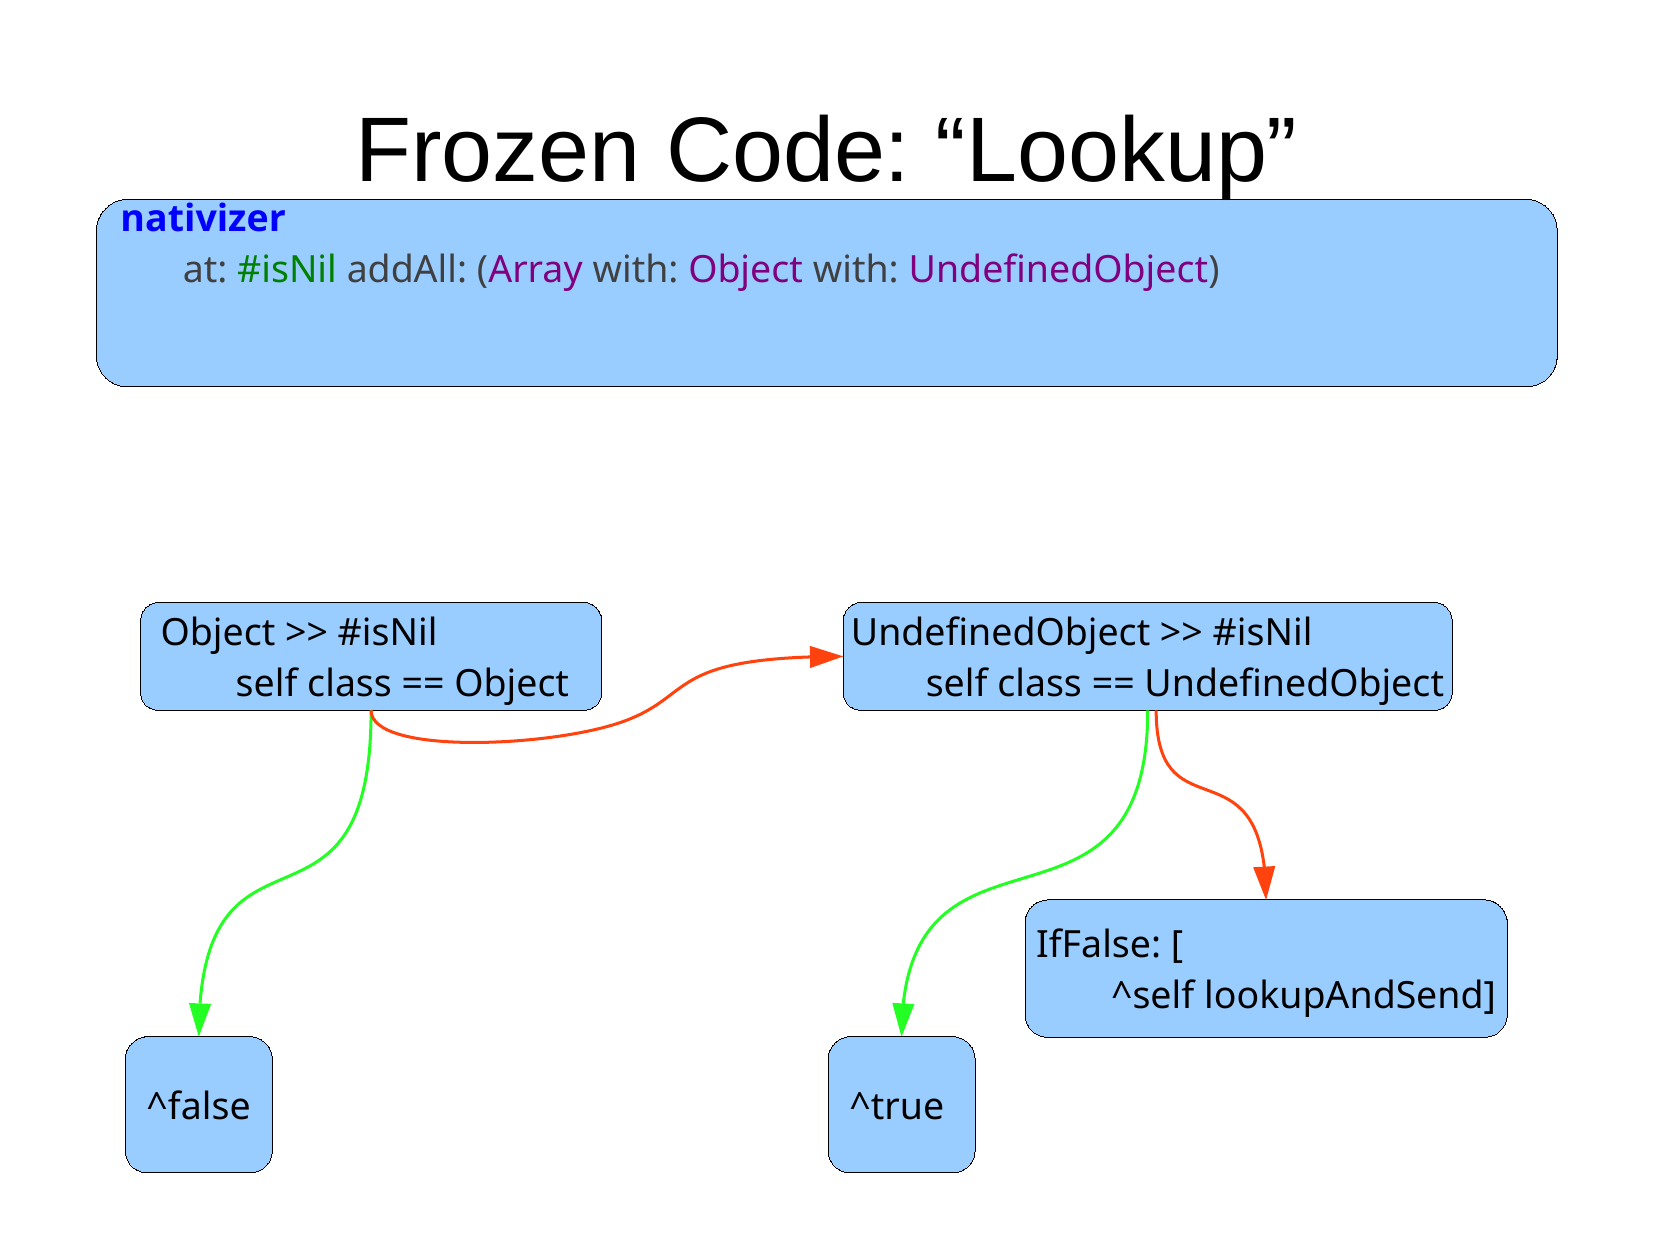

Frozen Code: “Lookup”
nativizer
		at: #isNil addAll: (Array with: Object with: UndefinedObject)
Object >> #isNil
	self class == Object
UndefinedObject >> #isNil
	self class == UndefinedObject
IfFalse: [
	^self lookupAndSend]
^false
^true